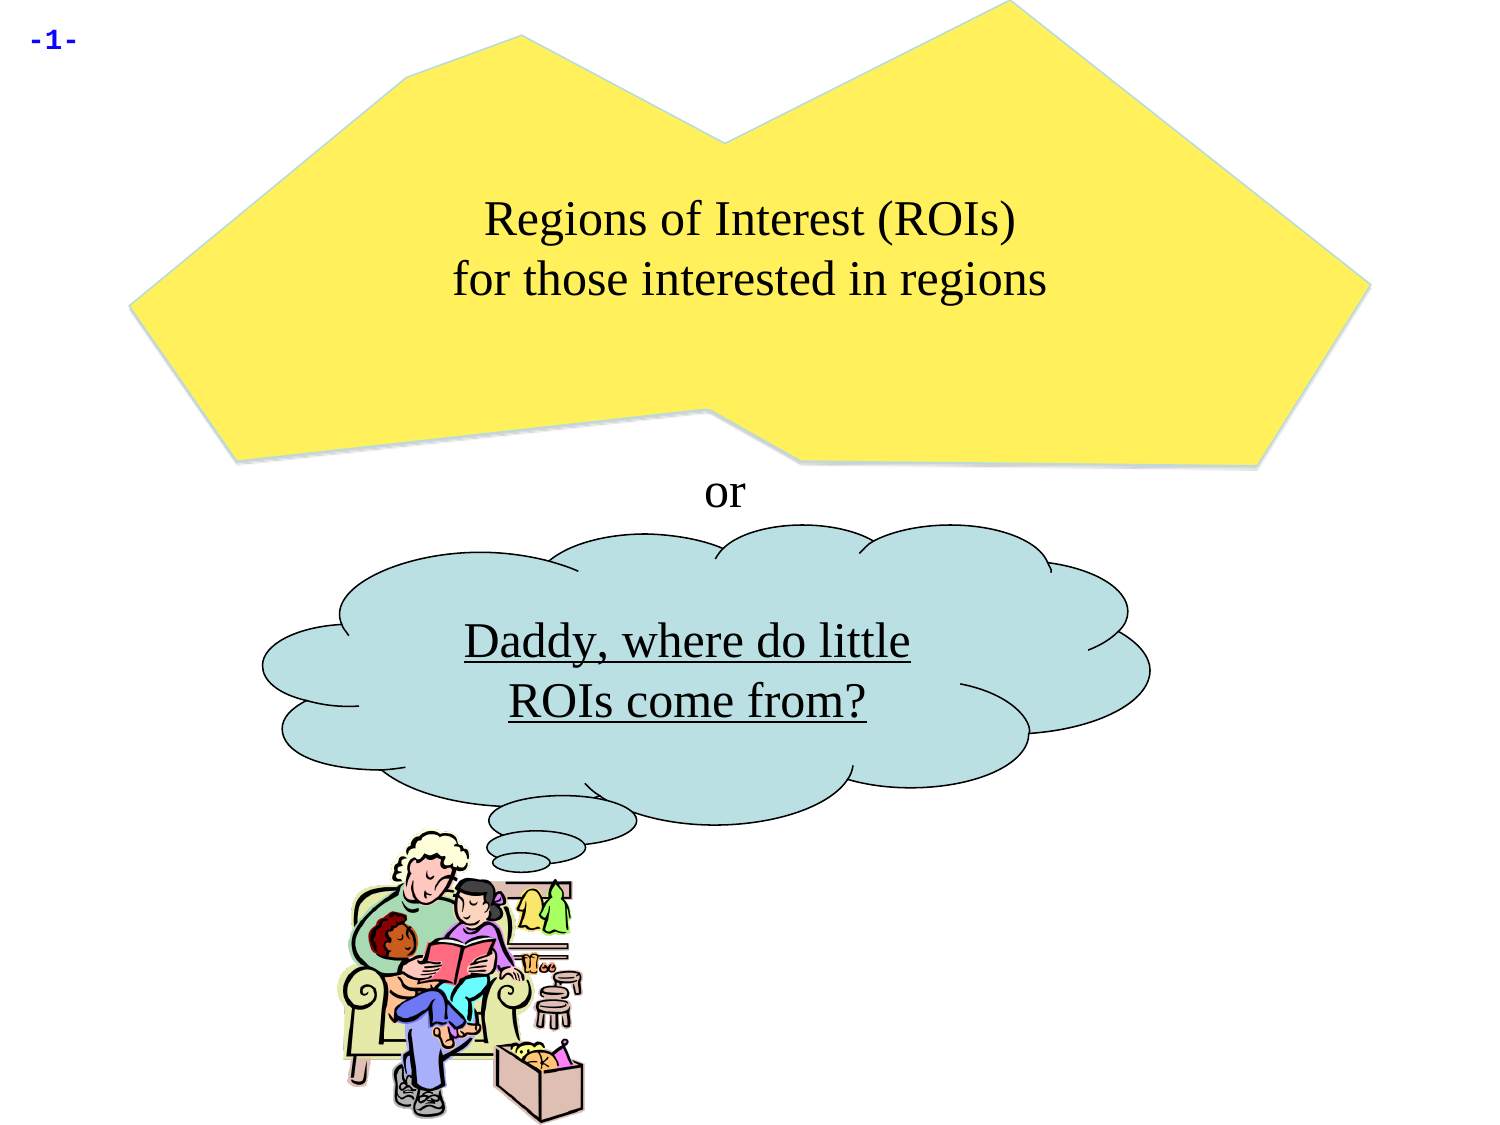

# Regions of Interest (ROIs) for those interested in regions
or
Daddy, where do little ROIs come from?